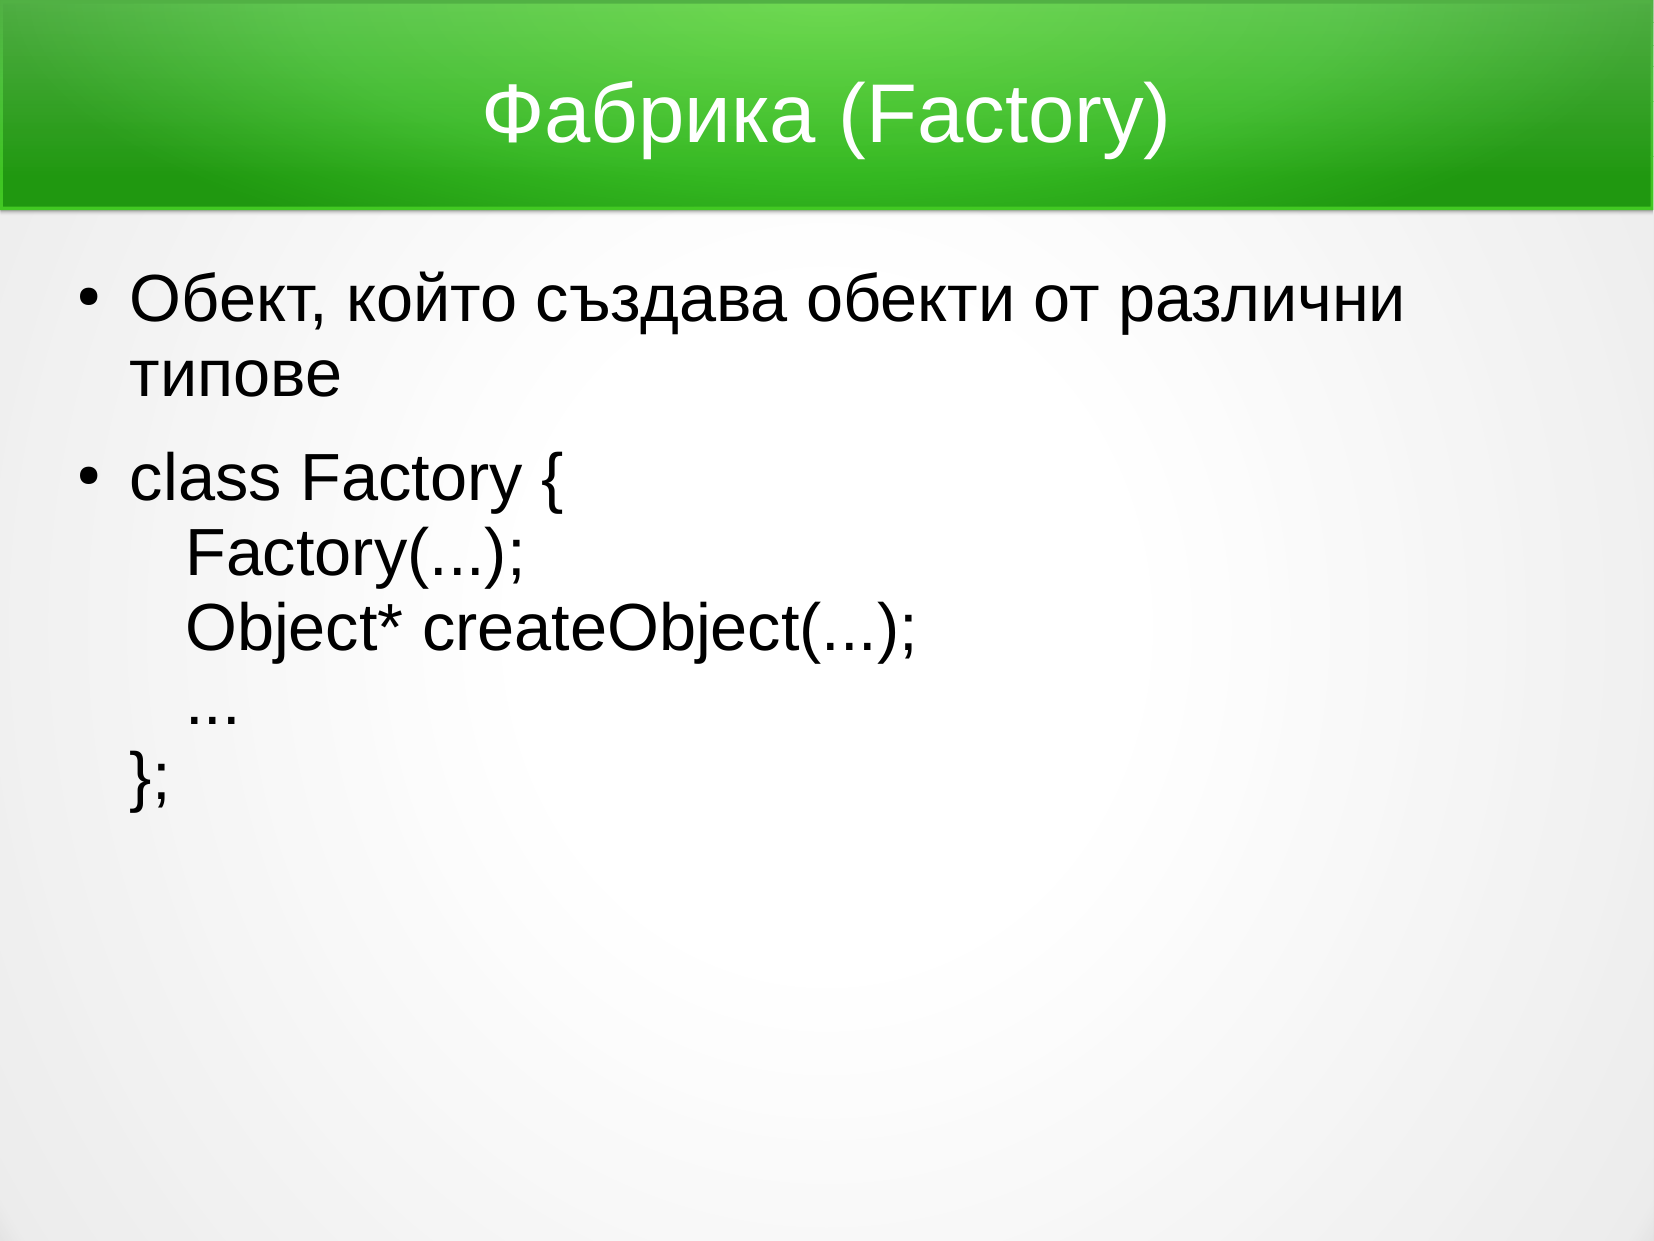

# Фабрика (Factory)
Обект, който създава обекти от различни типове
class Factory {
 Factory(...);
 Object* createObject(...);
 ...
};